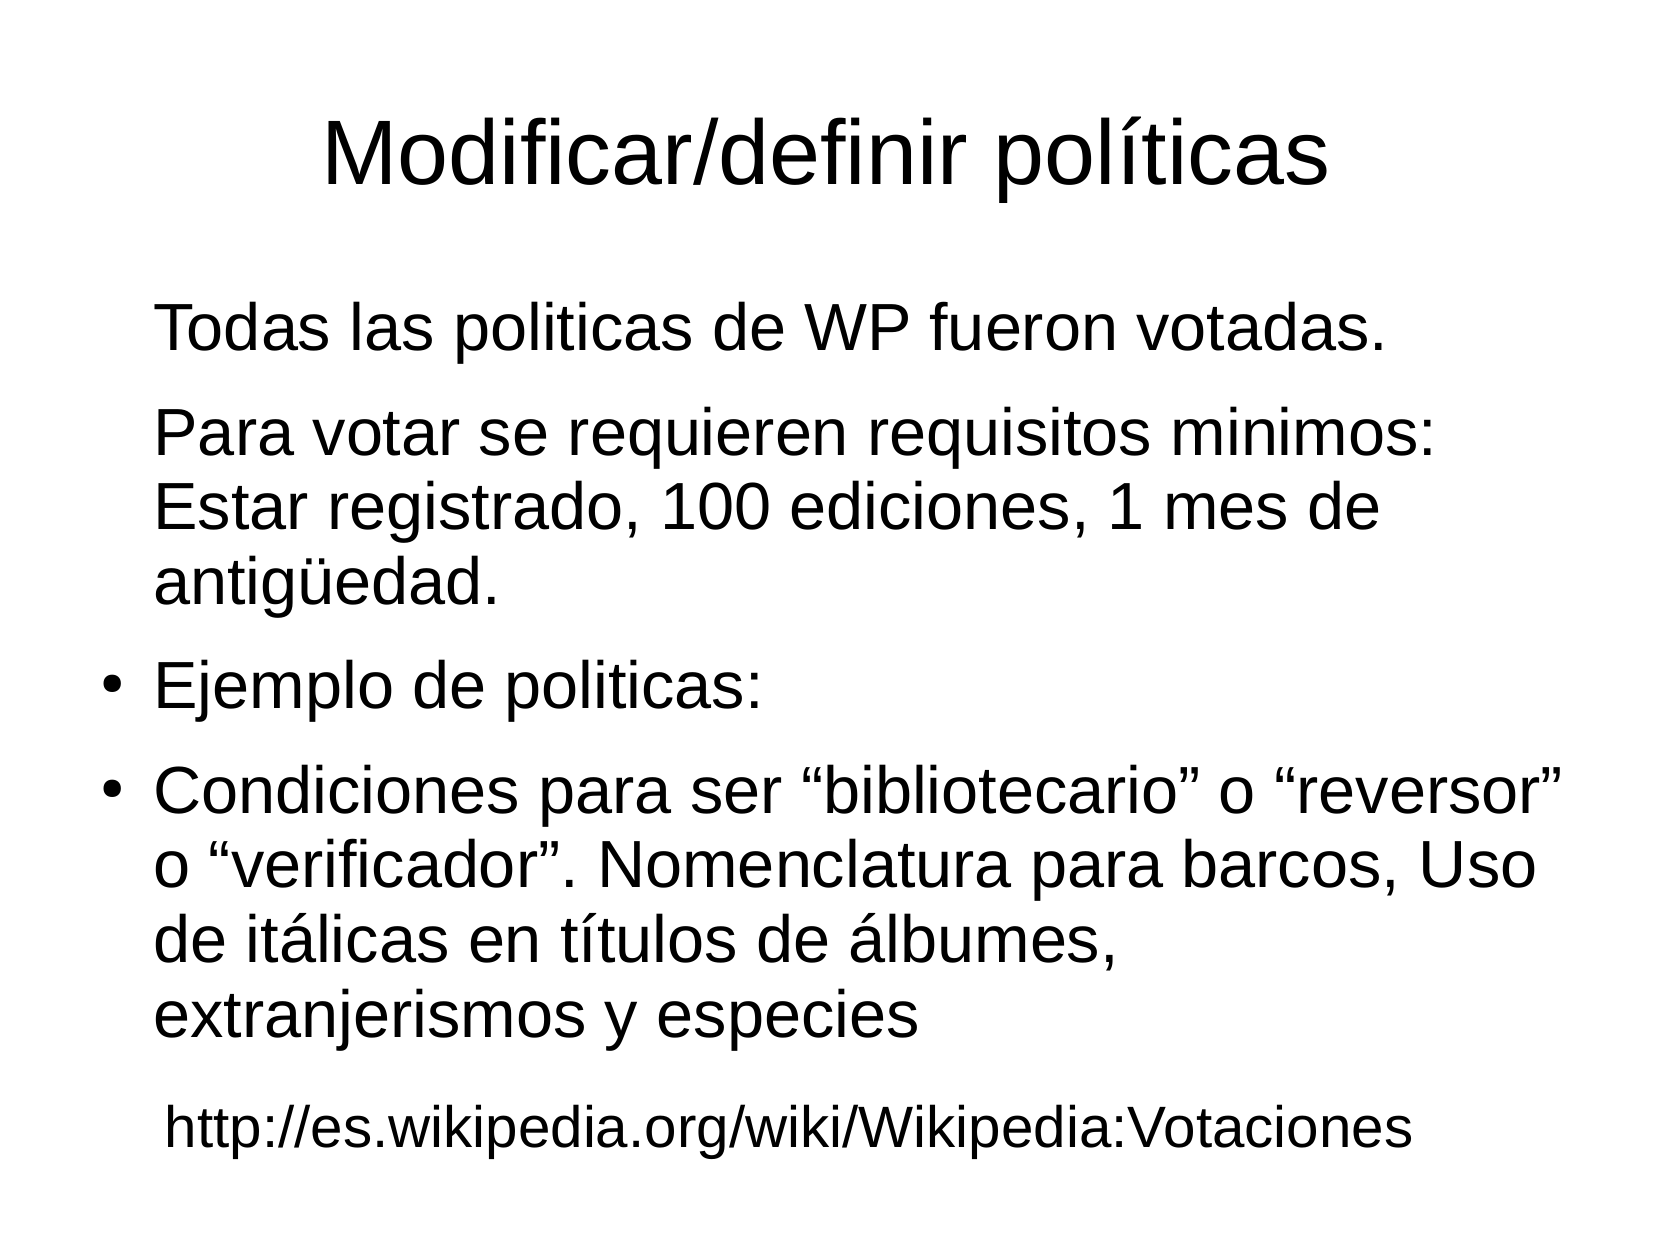

# Modificar/definir políticas
Todas las politicas de WP fueron votadas.
Para votar se requieren requisitos minimos: Estar registrado, 100 ediciones, 1 mes de antigüedad.
Ejemplo de politicas:
Condiciones para ser “bibliotecario” o “reversor” o “verificador”. Nomenclatura para barcos, Uso de itálicas en títulos de álbumes, extranjerismos y especies
http://es.wikipedia.org/wiki/Wikipedia:Votaciones